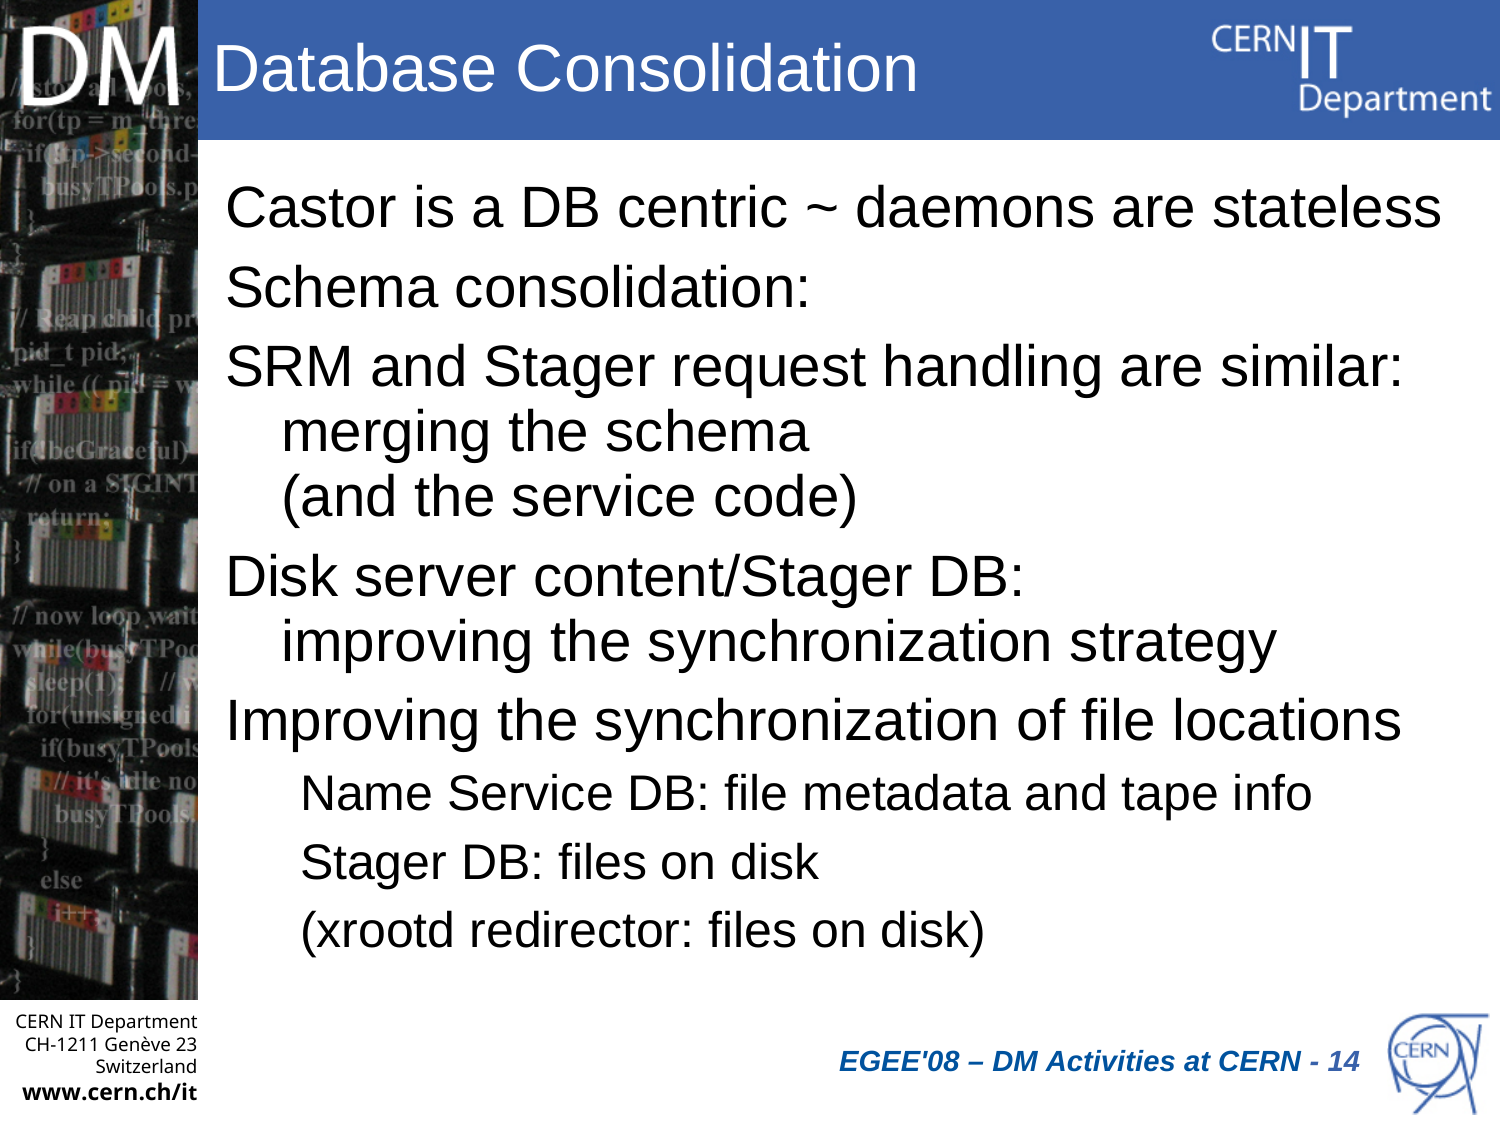

# Database Consolidation
Castor is a DB centric ~ daemons are stateless
Schema consolidation:
SRM and Stager request handling are similar: merging the schema
(and the service code)
Disk server content/Stager DB:
improving the synchronization strategy
Improving the synchronization of file locations
Name Service DB: file metadata and tape info
Stager DB: files on disk
(xrootd redirector: files on disk)